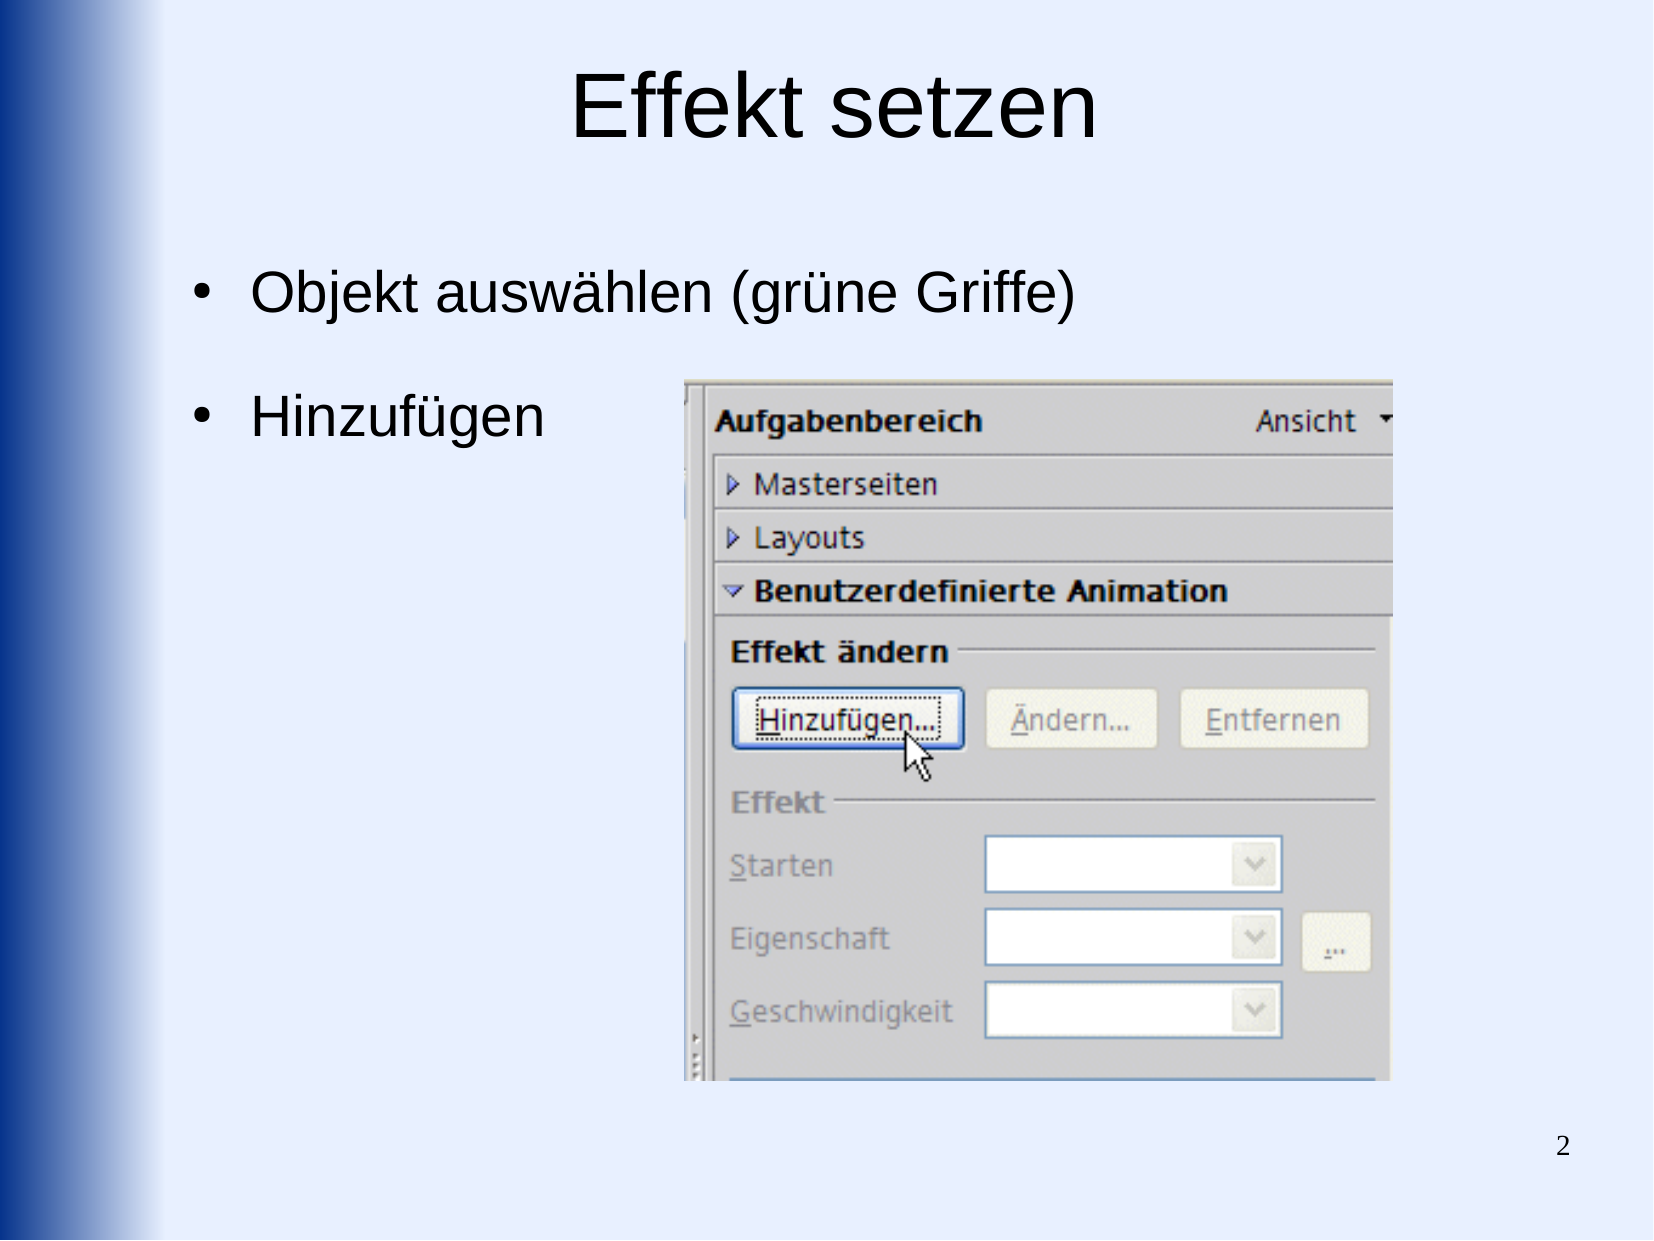

# Effekt setzen
Objekt auswählen (grüne Griffe)
Hinzufügen
2